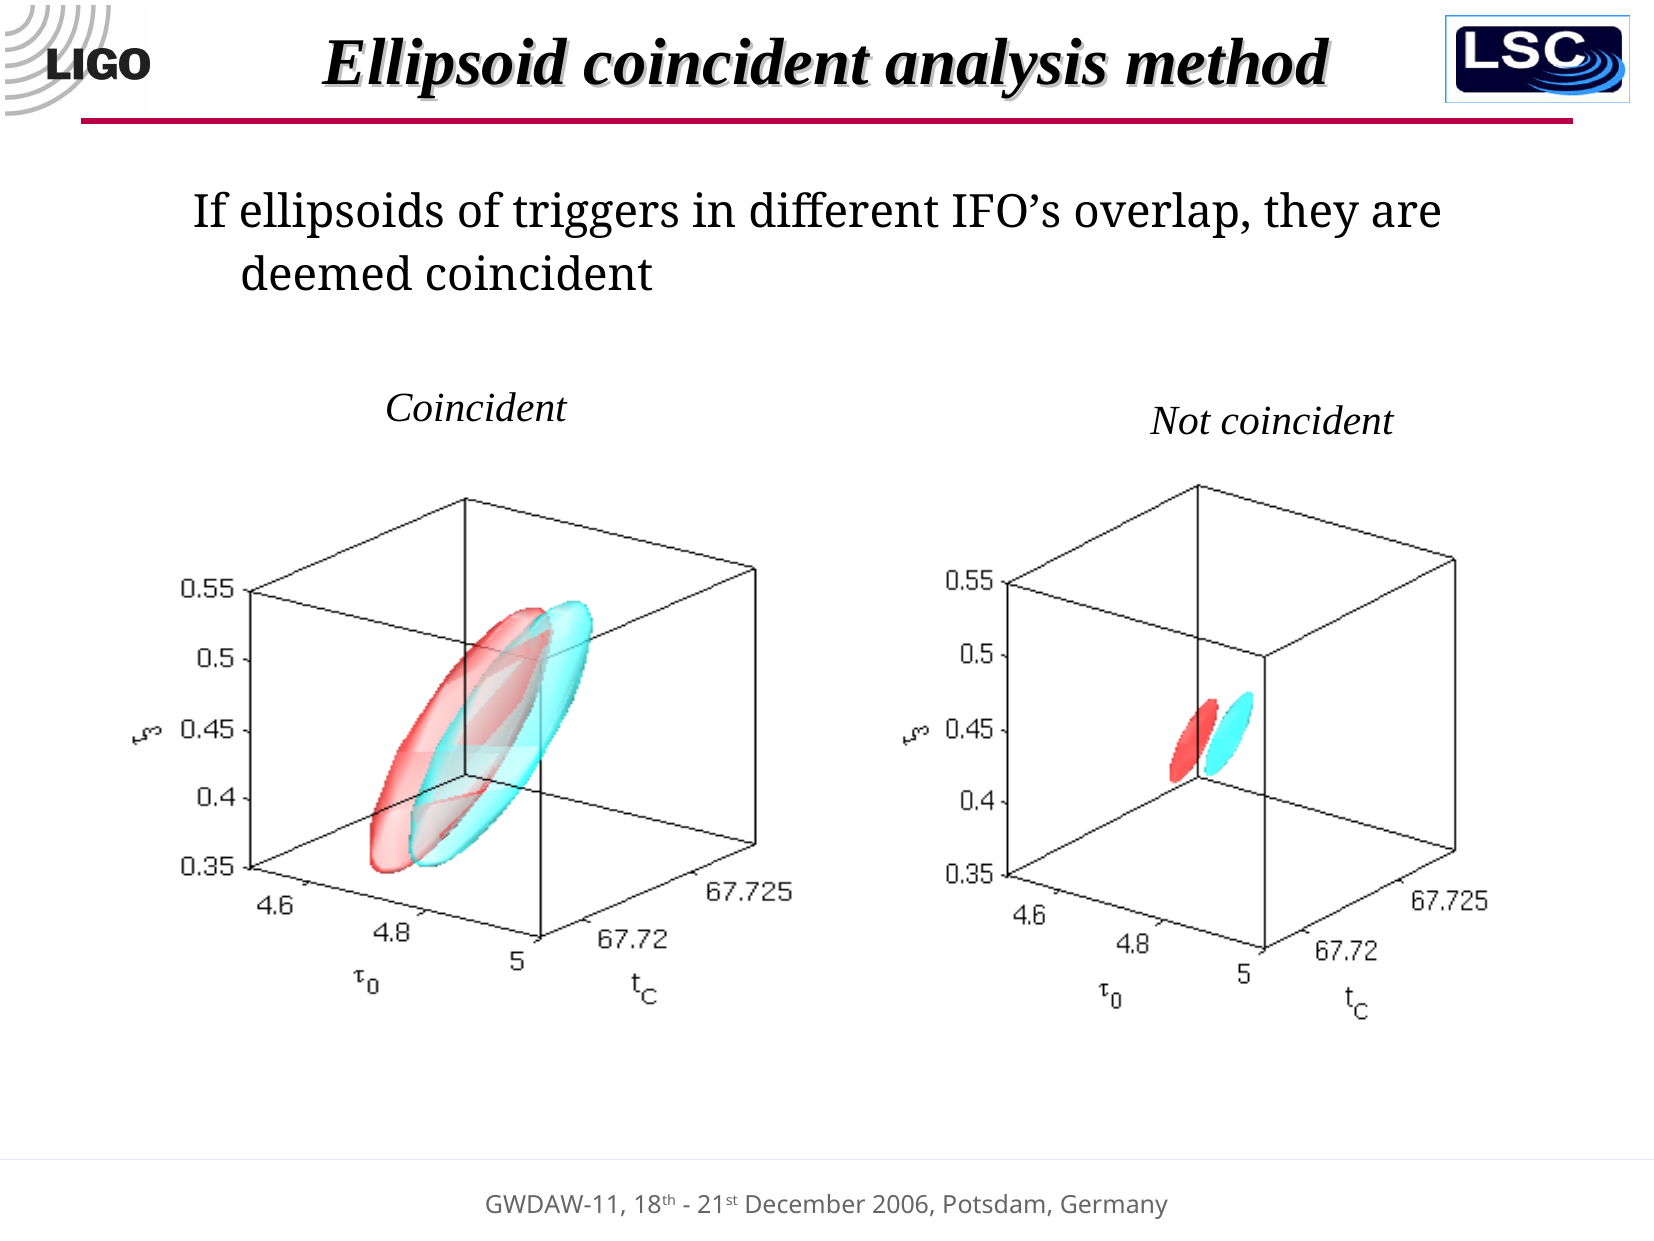

# Ellipsoid coincident analysis method
If ellipsoids of triggers in different IFO’s overlap, they are deemed coincident
Coincident
Not coincident